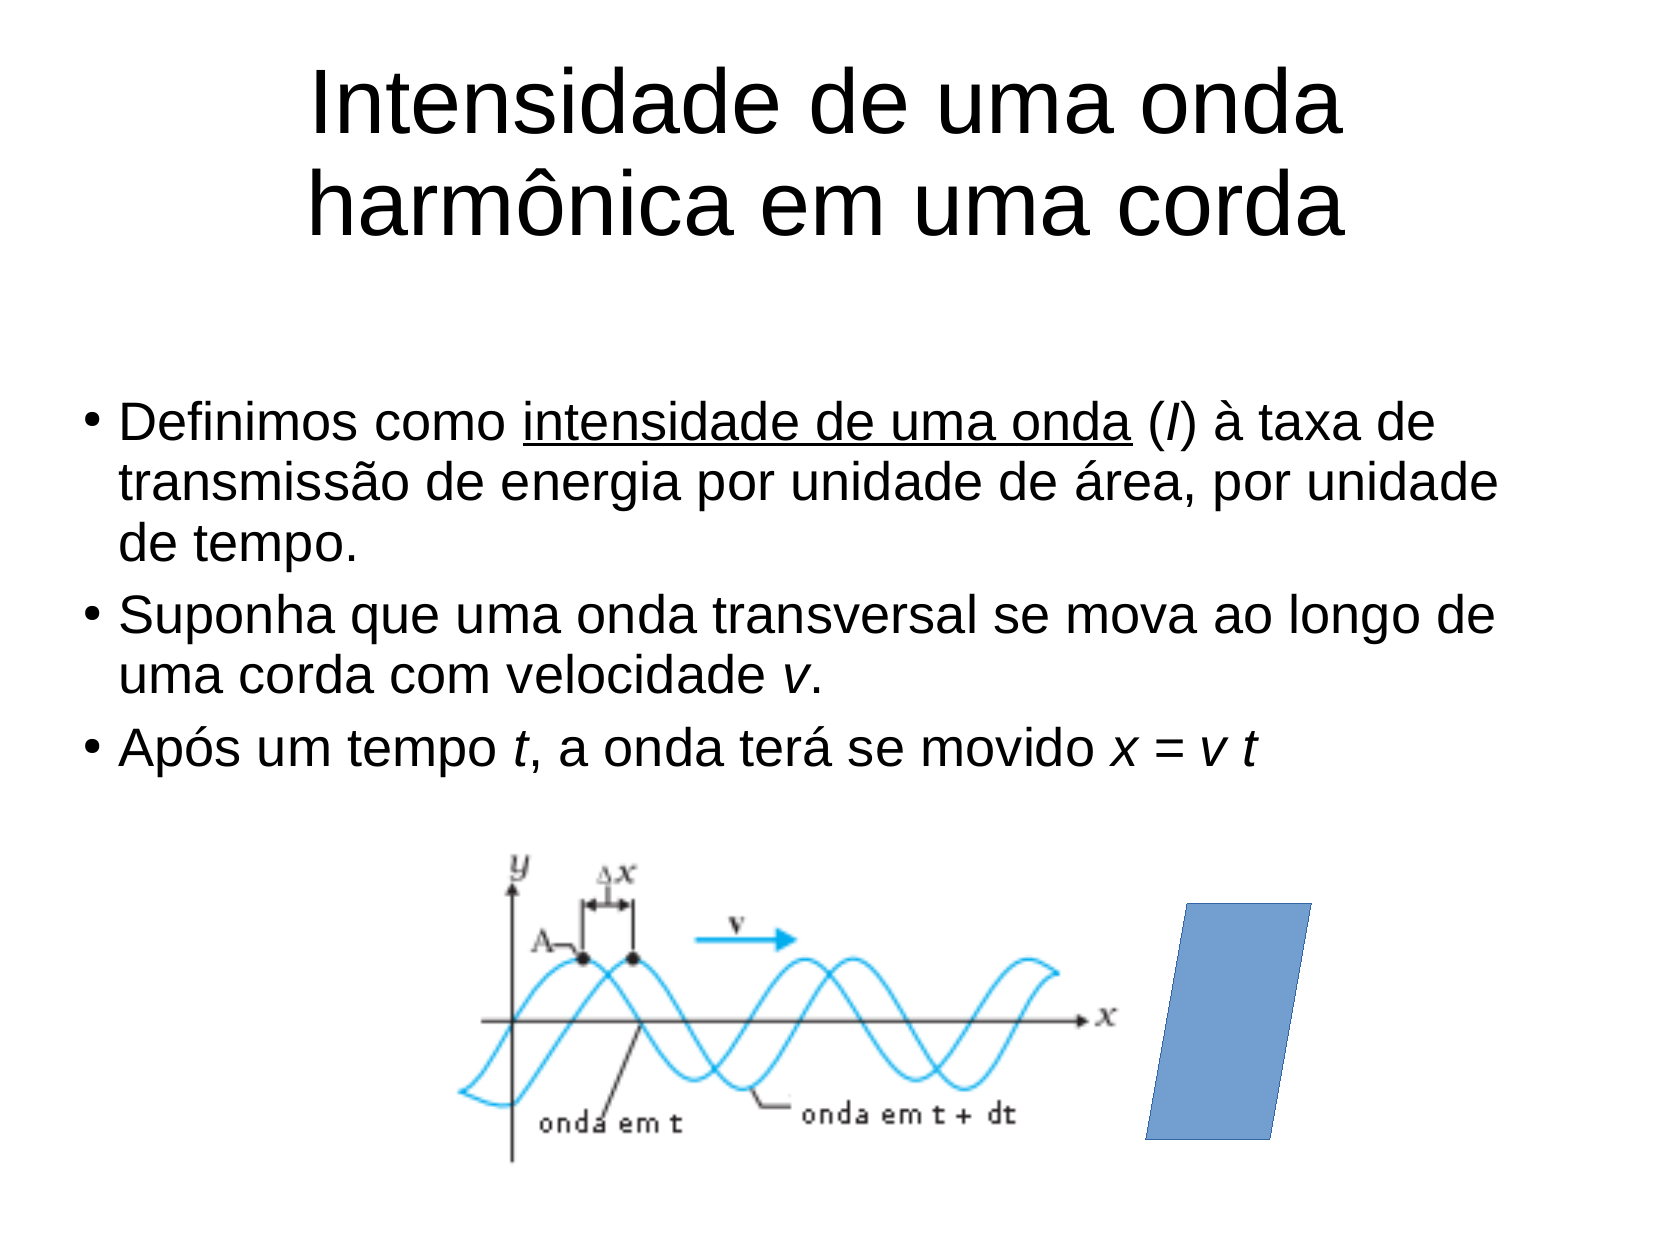

# Intensidade de uma onda harmônica em uma corda
Definimos como intensidade de uma onda (I) à taxa de transmissão de energia por unidade de área, por unidade de tempo.
Suponha que uma onda transversal se mova ao longo de uma corda com velocidade v.
Após um tempo t, a onda terá se movido x = v t